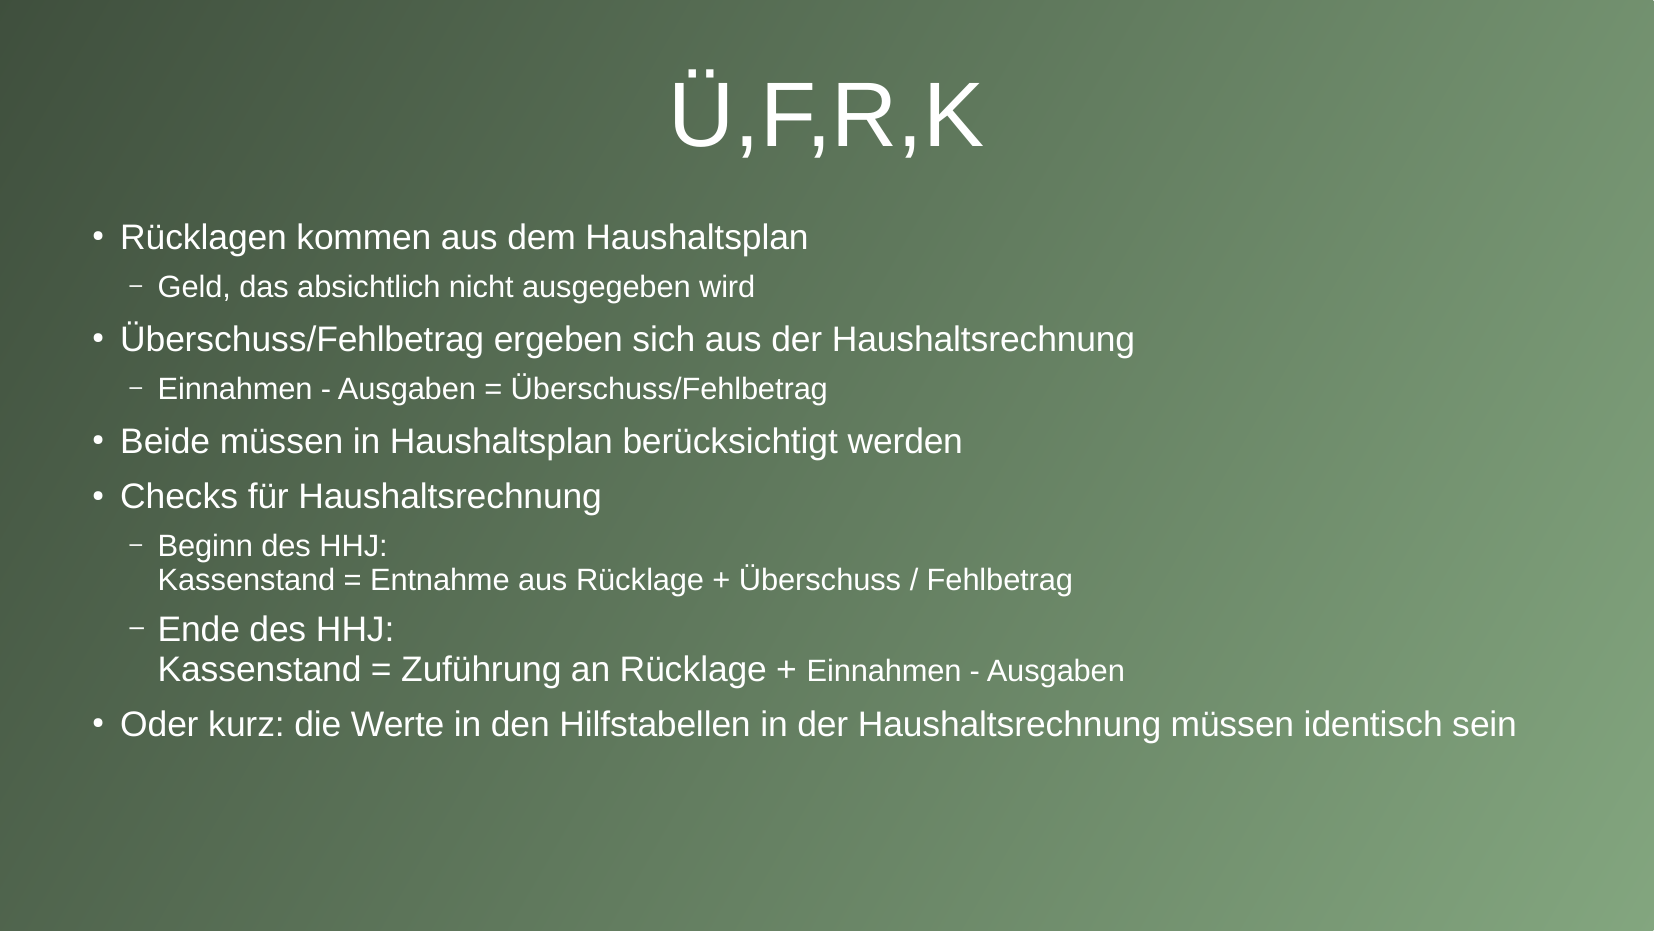

# Ü,F,R,K
Rücklagen kommen aus dem Haushaltsplan
Geld, das absichtlich nicht ausgegeben wird
Überschuss/Fehlbetrag ergeben sich aus der Haushaltsrechnung
Einnahmen - Ausgaben = Überschuss/Fehlbetrag
Beide müssen in Haushaltsplan berücksichtigt werden
Checks für Haushaltsrechnung
Beginn des HHJ:
Kassenstand = Entnahme aus Rücklage + Überschuss / Fehlbetrag
Ende des HHJ:
Kassenstand = Zuführung an Rücklage + Einnahmen - Ausgaben
Oder kurz: die Werte in den Hilfstabellen in der Haushaltsrechnung müssen identisch sein